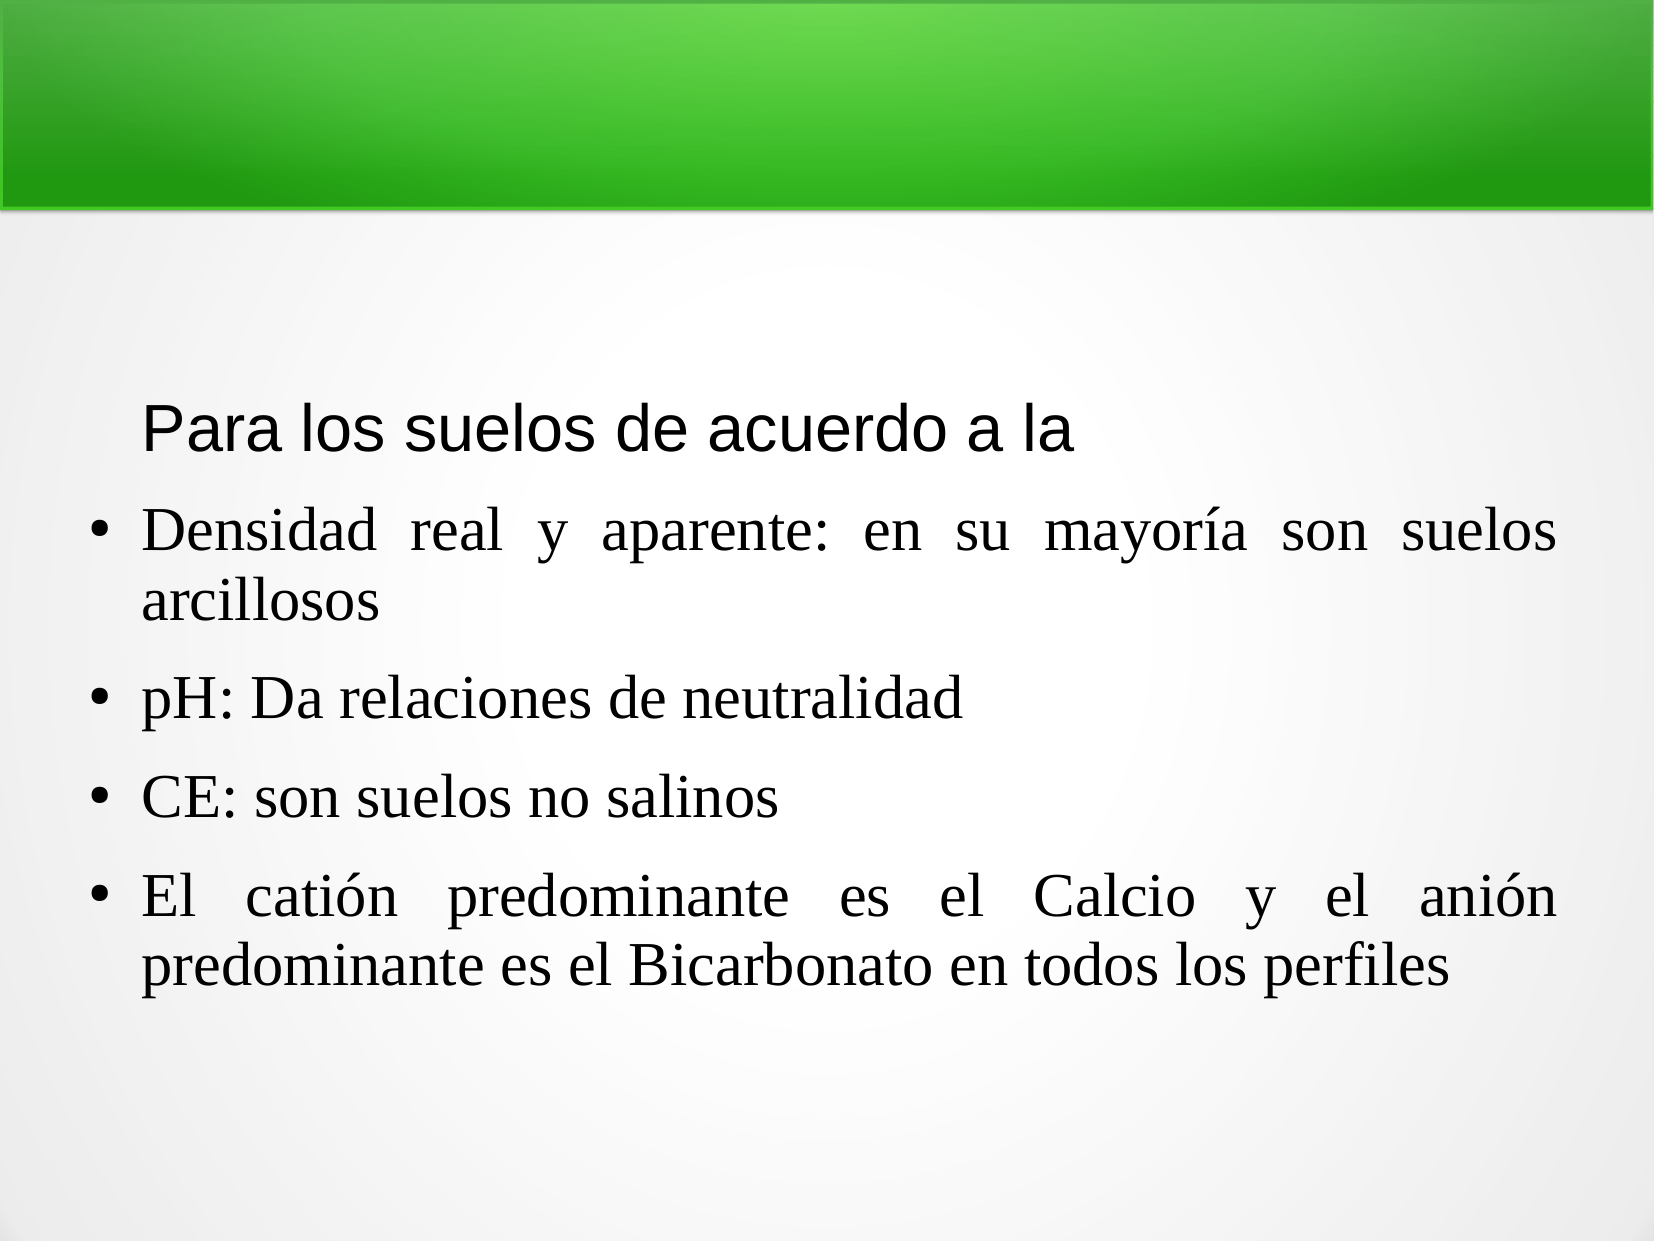

#
Para los suelos de acuerdo a la
Densidad real y aparente: en su mayoría son suelos arcillosos
pH: Da relaciones de neutralidad
CE: son suelos no salinos
El catión predominante es el Calcio y el anión predominante es el Bicarbonato en todos los perfiles